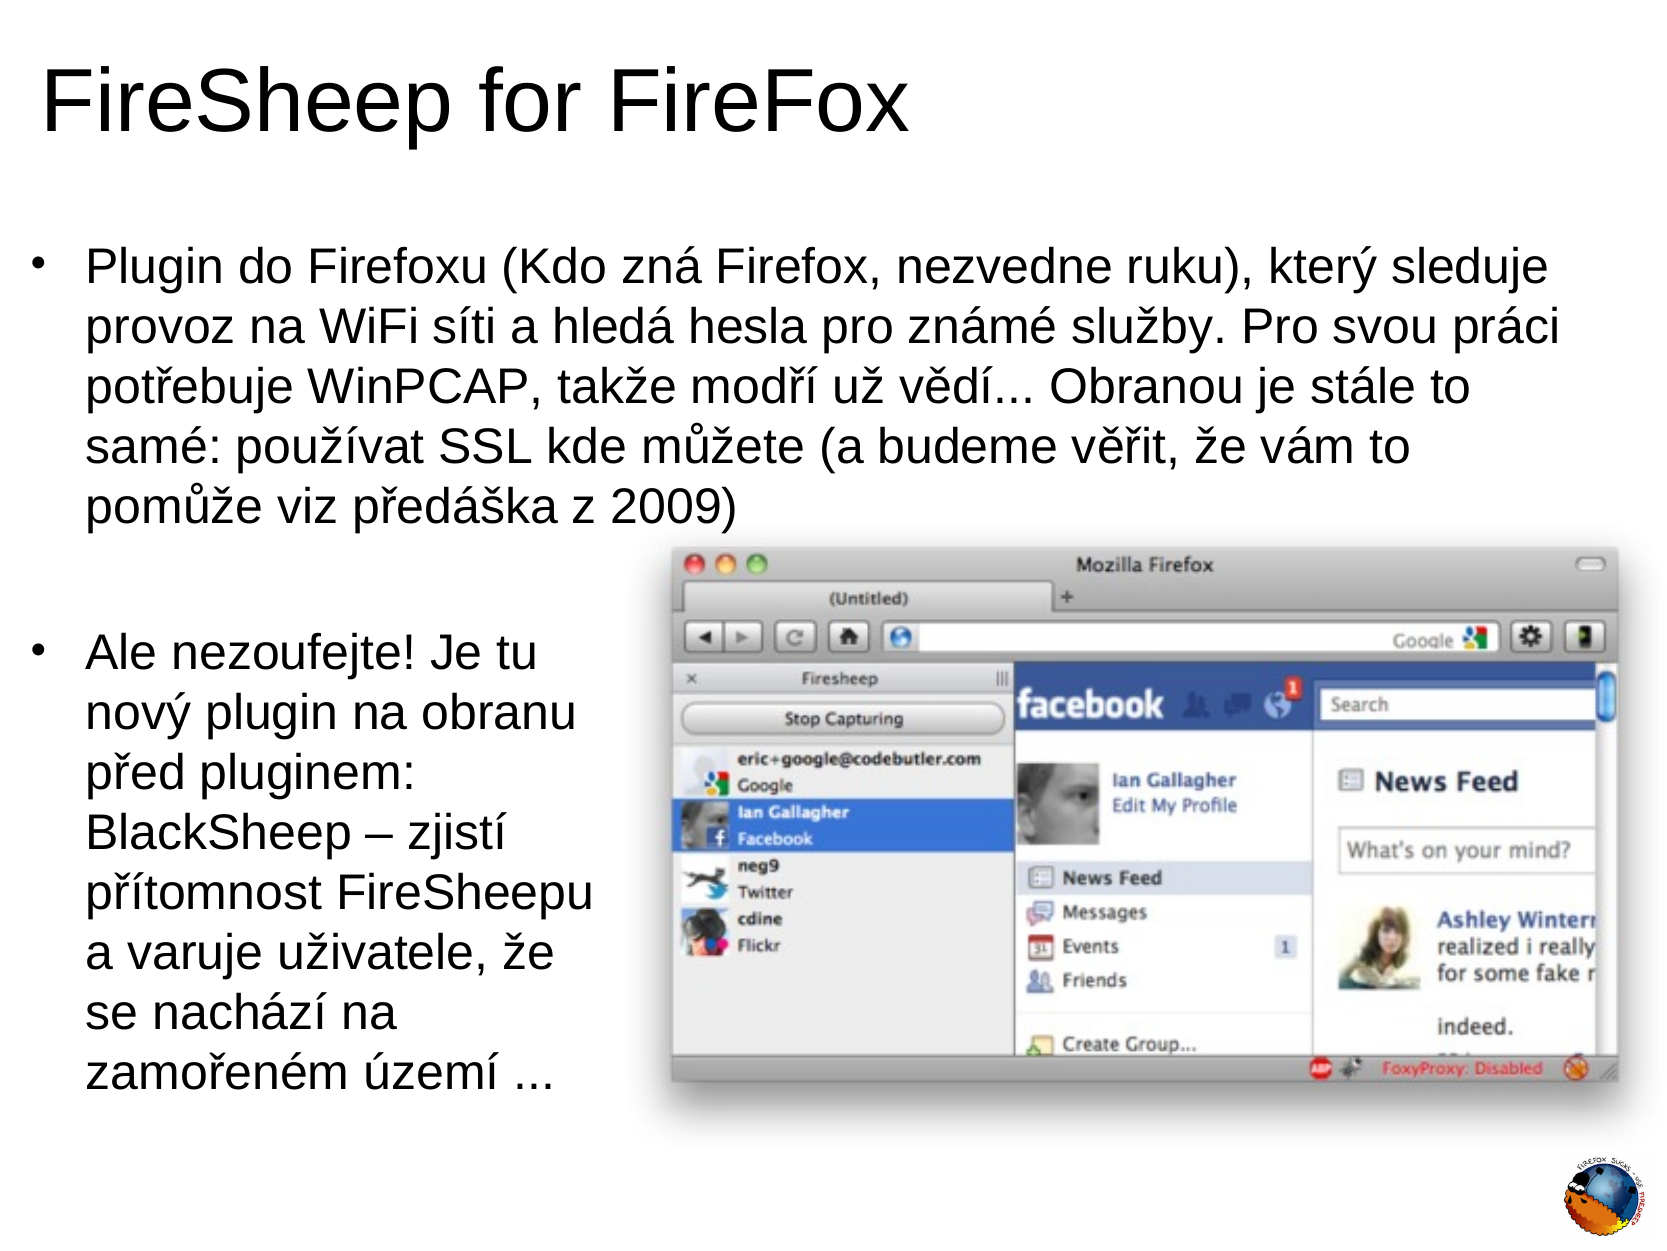

# FireSheep for FireFox
Plugin do Firefoxu (Kdo zná Firefox, nezvedne ruku), který sleduje provoz na WiFi síti a hledá hesla pro známé služby. Pro svou práci potřebuje WinPCAP, takže modří už vědí... Obranou je stále to samé: používat SSL kde můžete (a budeme věřit, že vám to pomůže viz předáška z 2009)
Ale nezoufejte! Je tu nový plugin na obranu před pluginem: BlackSheep – zjistí přítomnost FireSheepu a varuje uživatele, že se nachází na zamořeném území ...